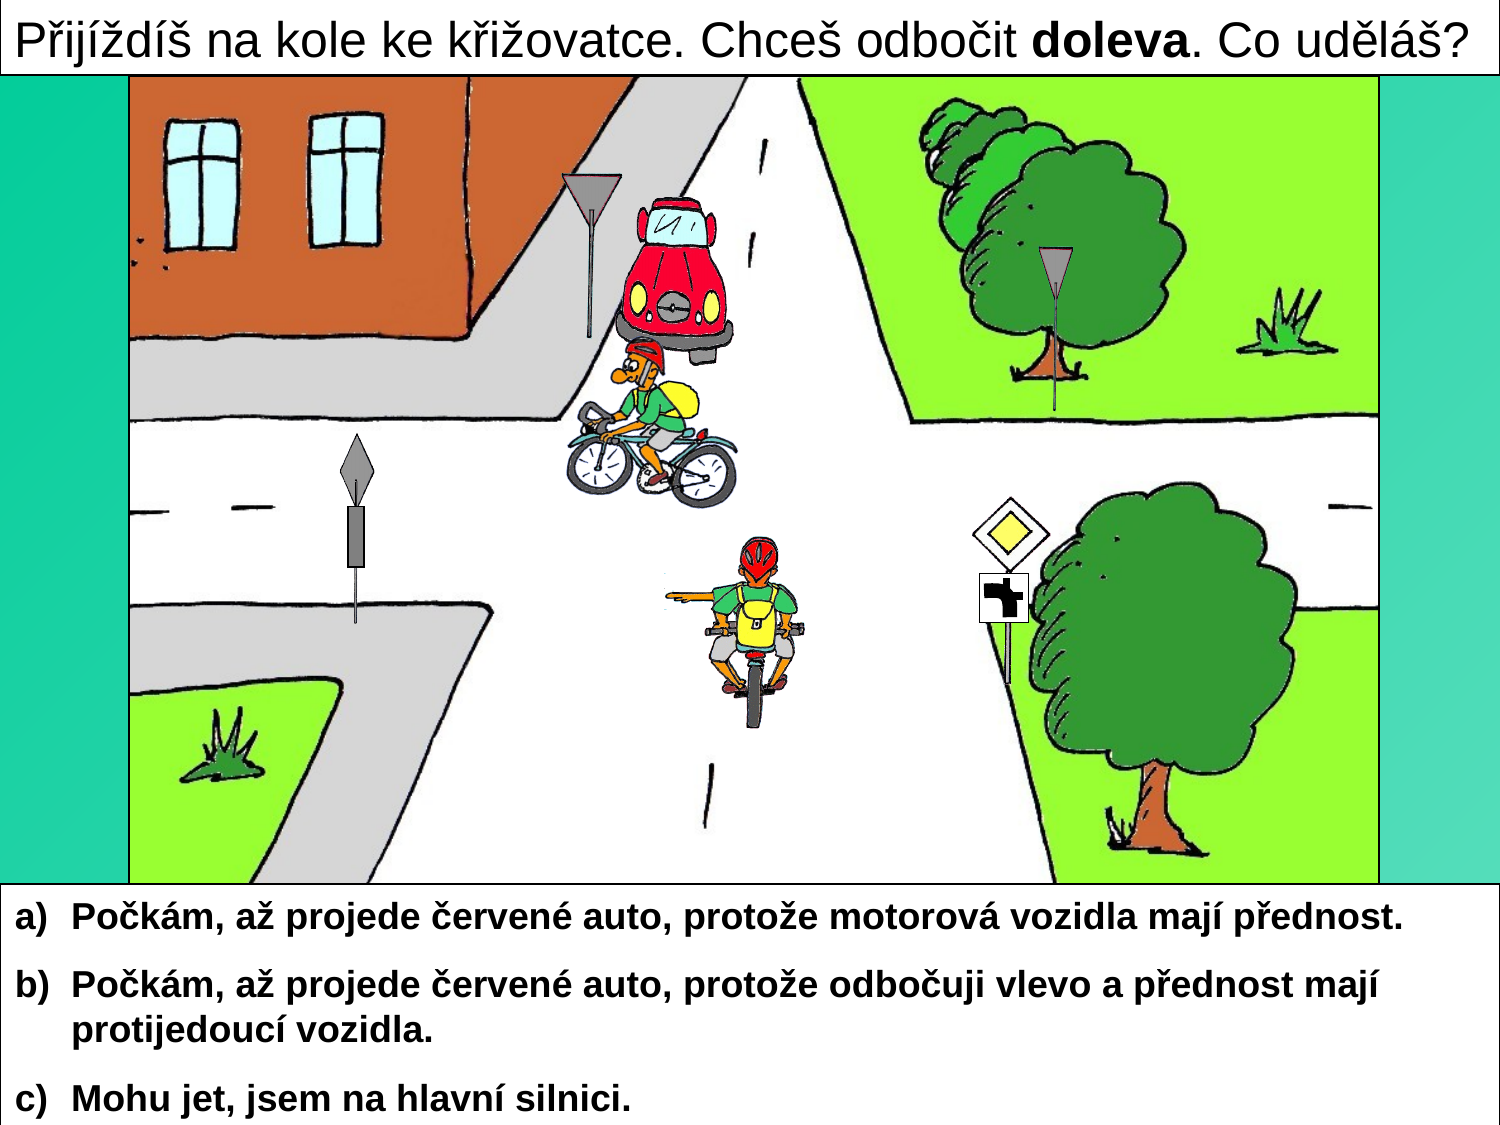

Přijíždíš na kole ke křižovatce. Chceš odbočit doleva. Co uděláš?
Počkám, až projede červené auto, protože motorová vozidla mají přednost.
Počkám, až projede červené auto, protože odbočuji vlevo a přednost mají protijedoucí vozidla.
Mohu jet, jsem na hlavní silnici.